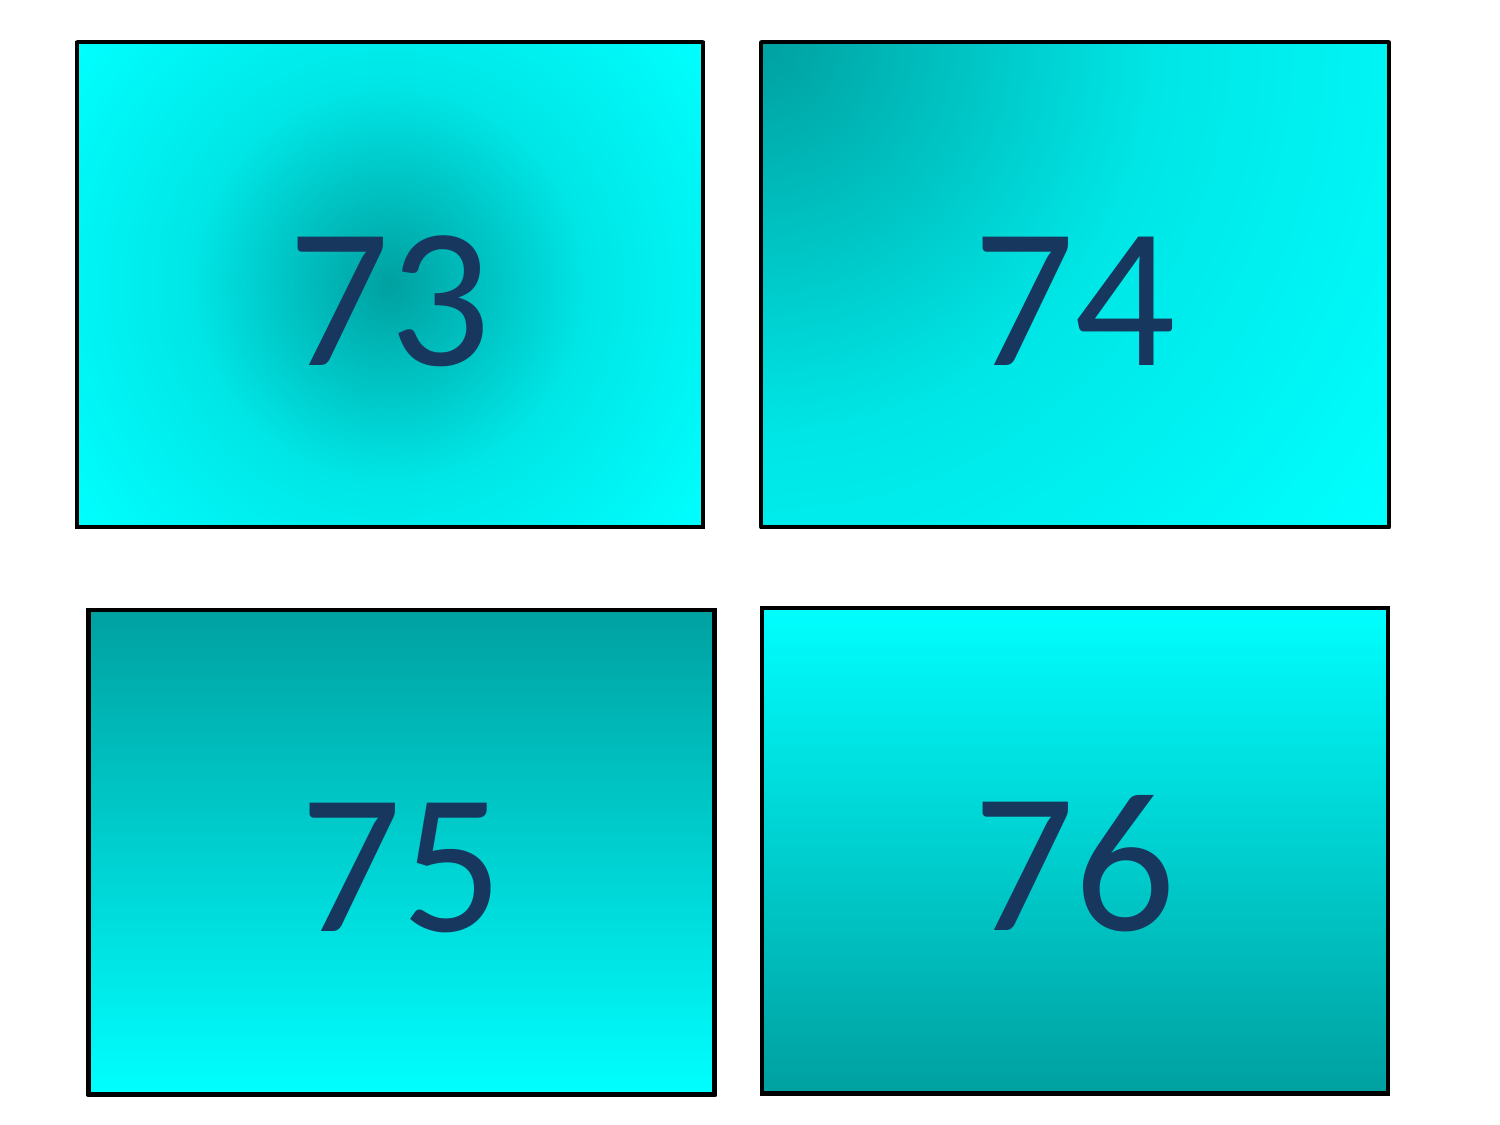

73
74
Čím je dána hustota určité látky?
Jaká je základní jednotka hustoty?
Jakou značku má hustota látky?
76
75
Vysvětli, co znamená, že železo má hustotu 7,8
g
cm
3